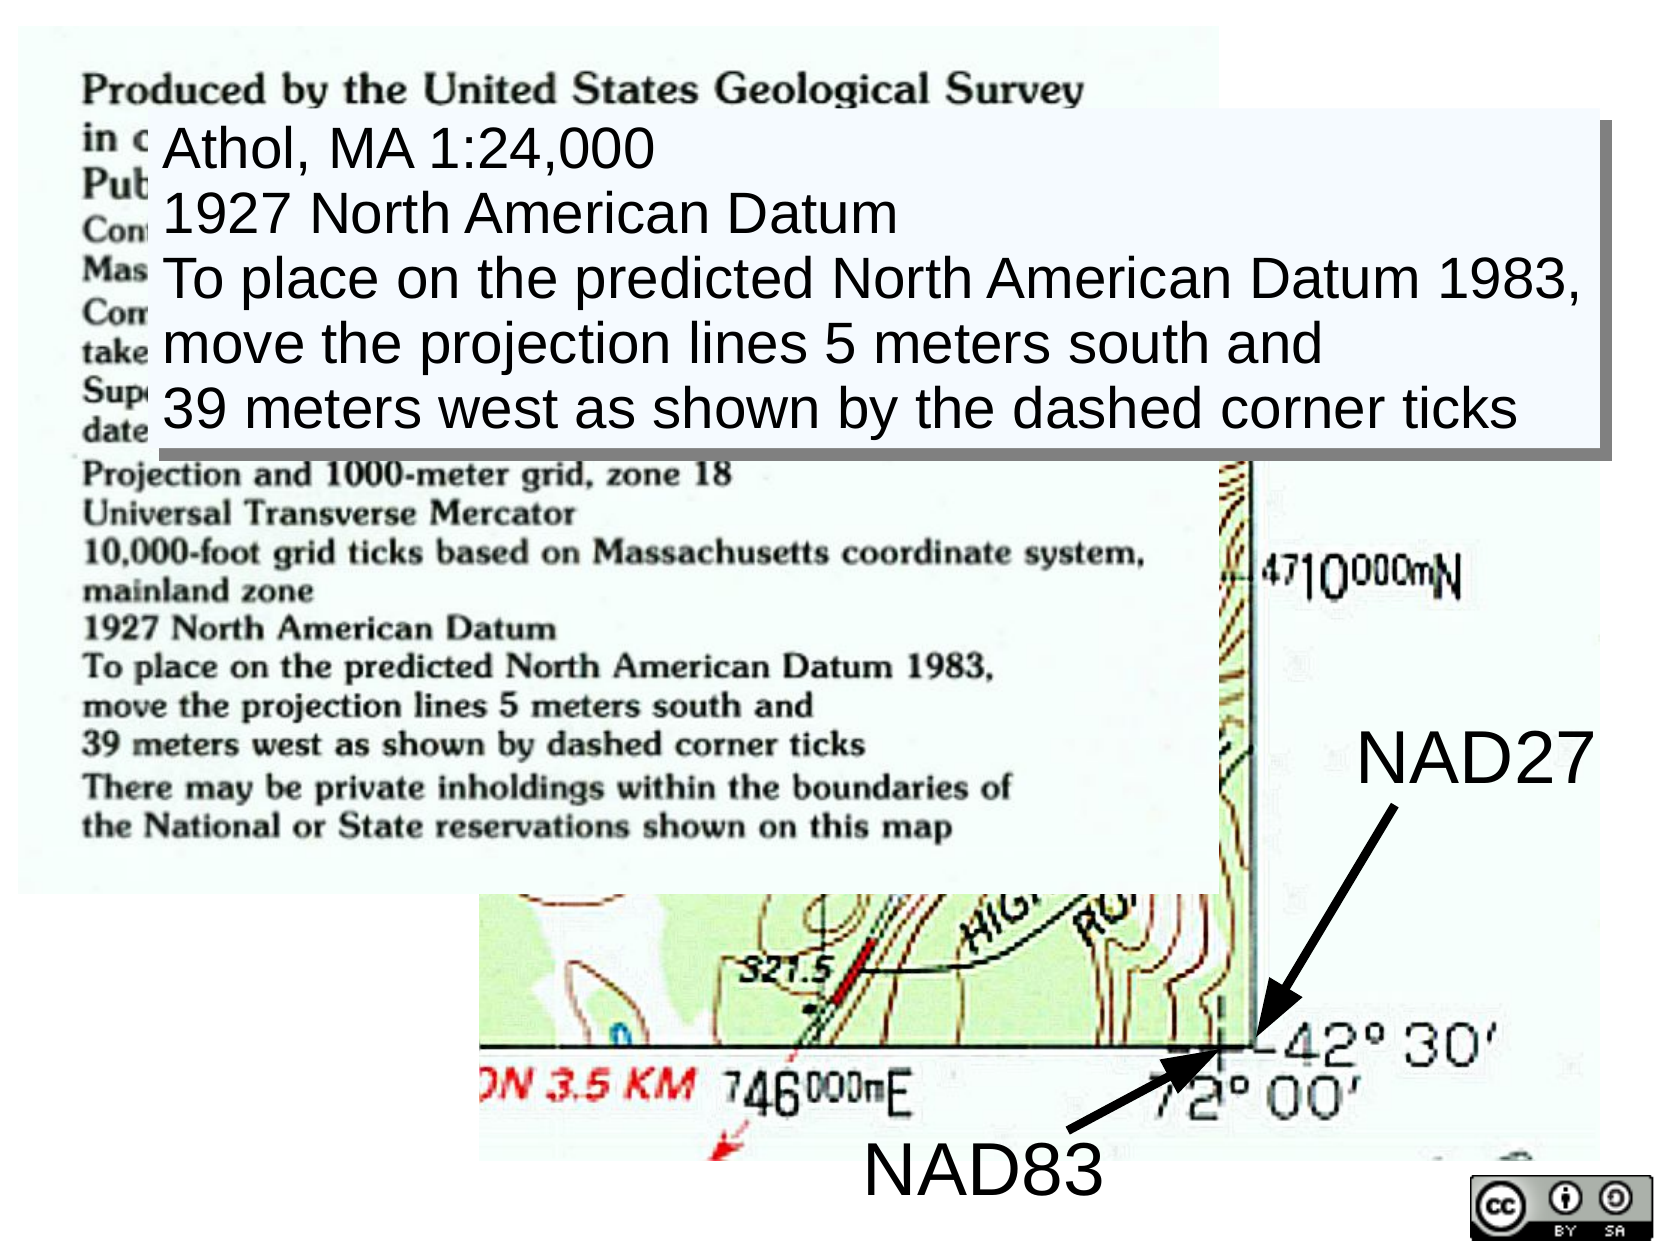

Athol, MA 1:24,000
1927 North American Datum
To place on the predicted North American Datum 1983,
move the projection lines 5 meters south and
39 meters west as shown by the dashed corner ticks
NAD27
NAD83